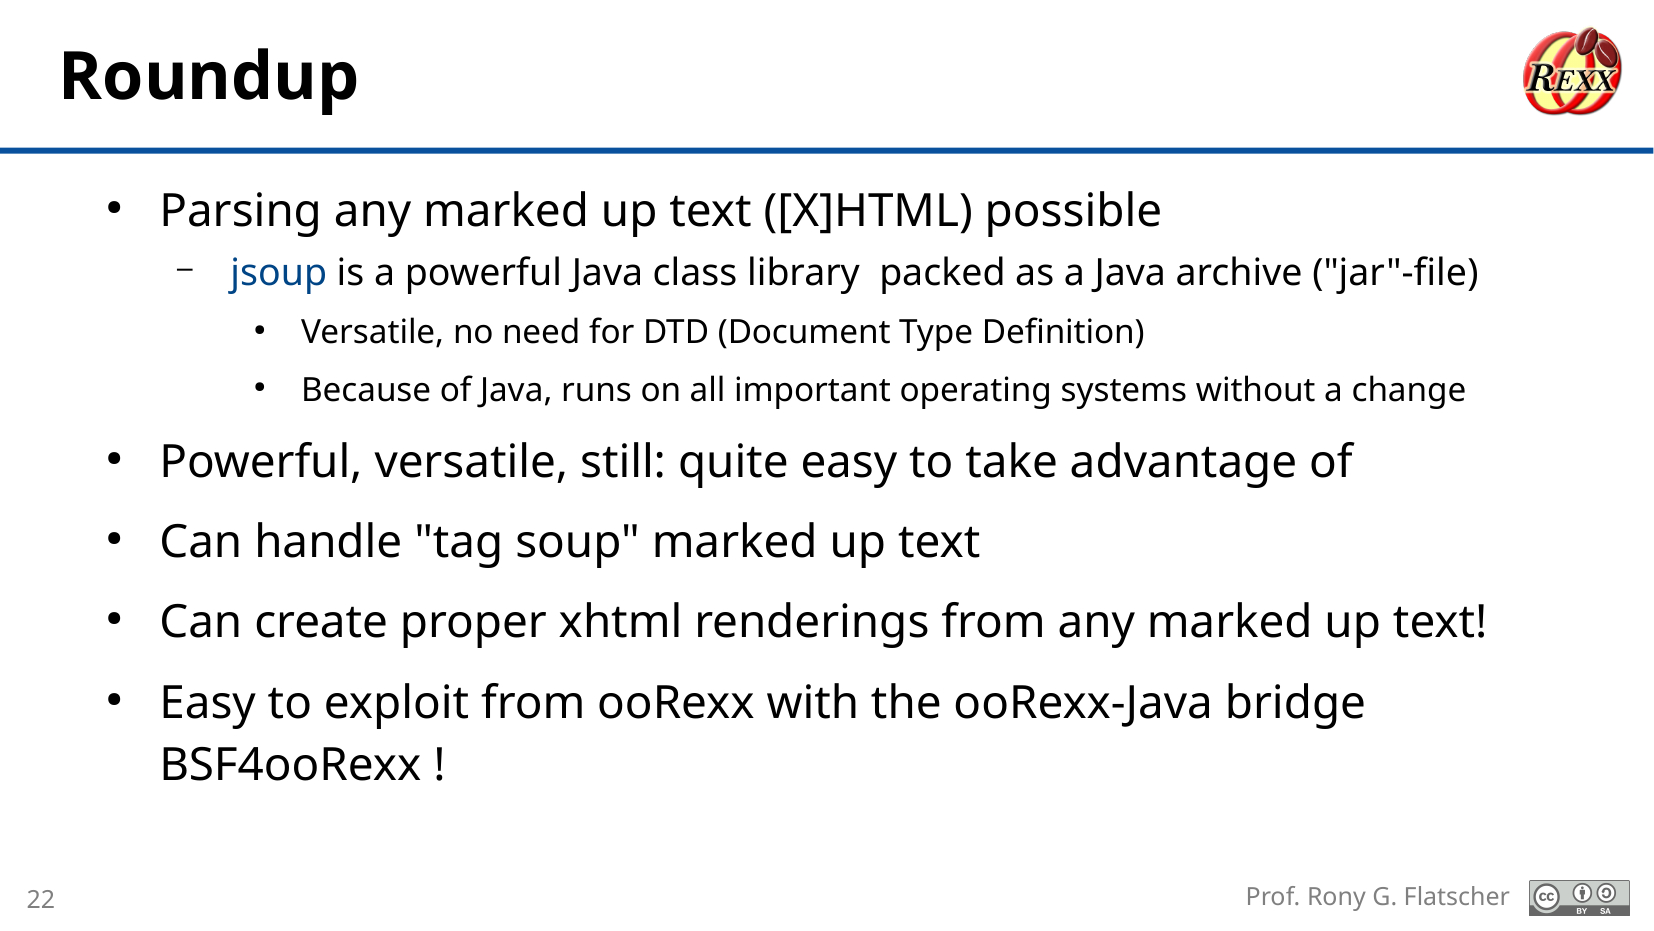

# Roundup
Parsing any marked up text ([X]HTML) possible
jsoup is a powerful Java class library packed as a Java archive ("jar"-file)
Versatile, no need for DTD (Document Type Definition)
Because of Java, runs on all important operating systems without a change
Powerful, versatile, still: quite easy to take advantage of
Can handle "tag soup" marked up text
Can create proper xhtml renderings from any marked up text!
Easy to exploit from ooRexx with the ooRexx-Java bridge BSF4ooRexx !